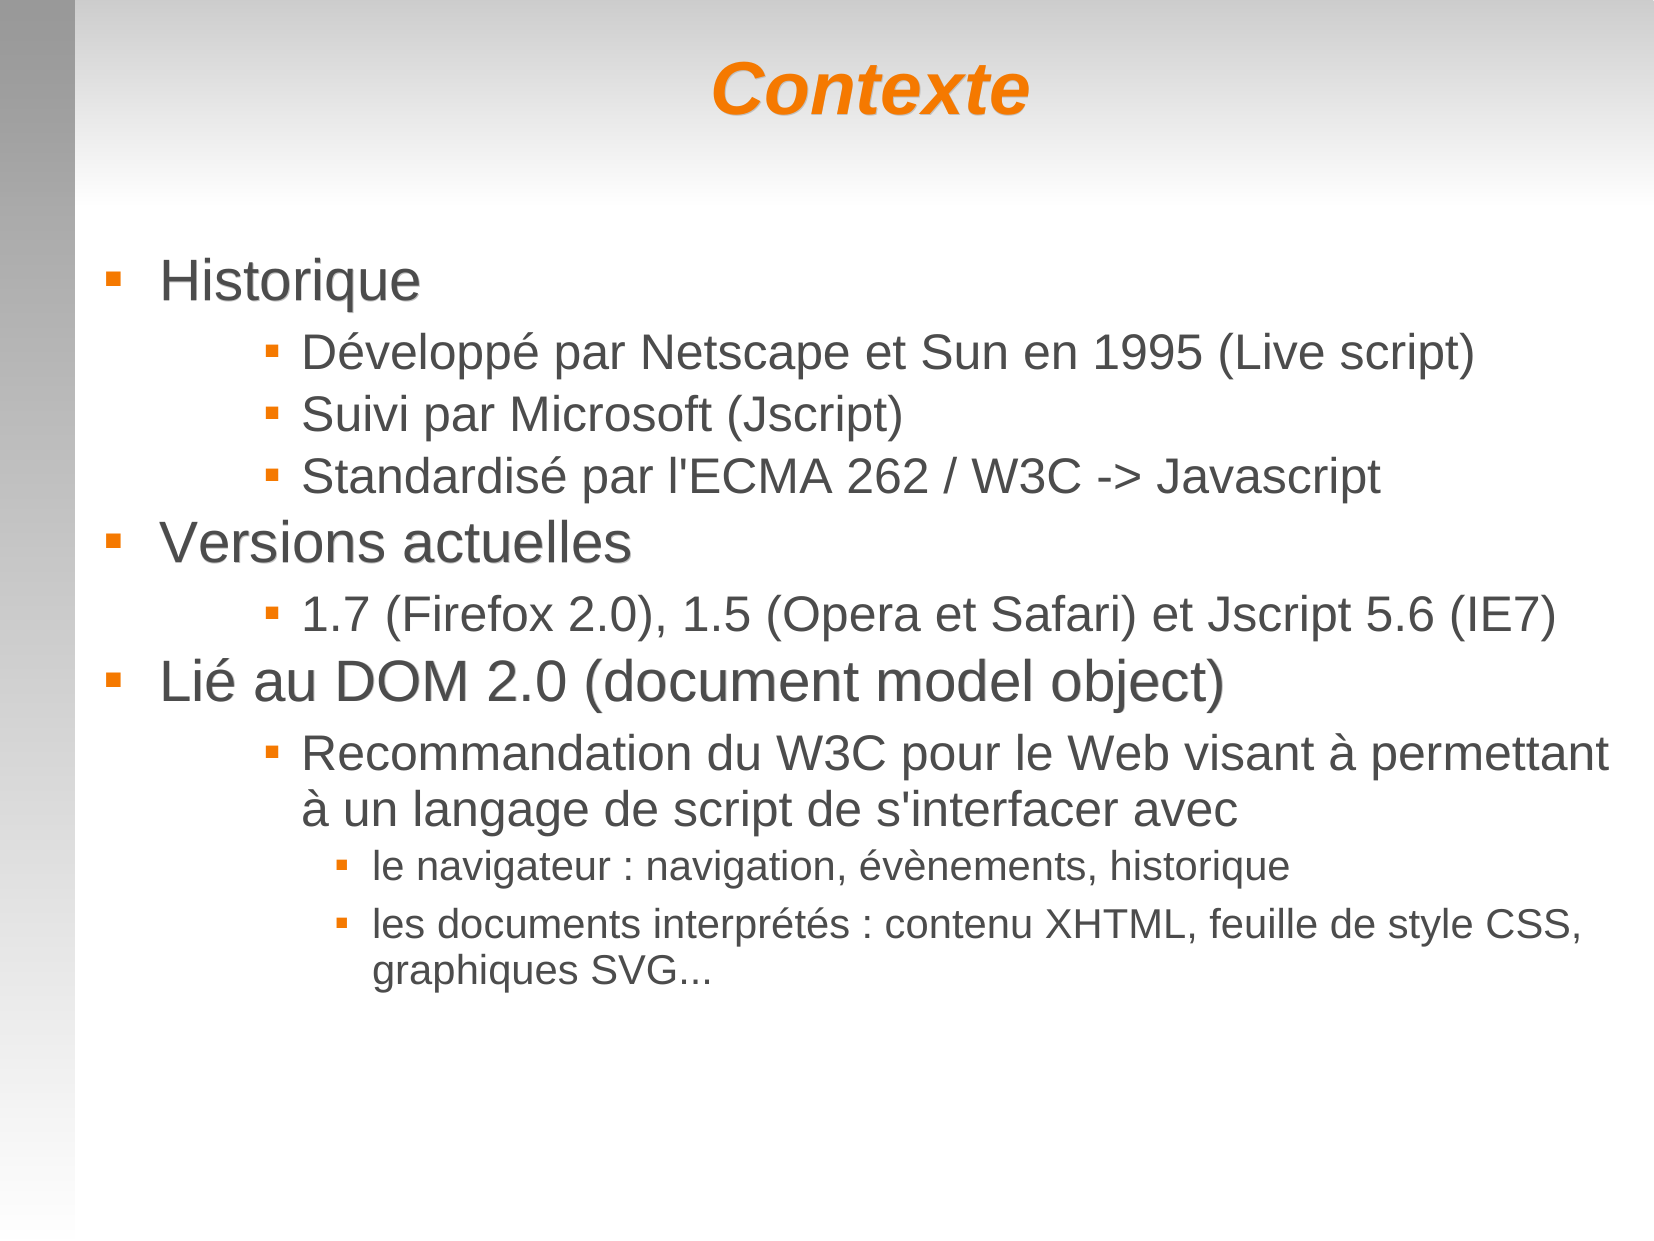

# Contexte
Historique
Développé par Netscape et Sun en 1995 (Live script)
Suivi par Microsoft (Jscript)
Standardisé par l'ECMA 262 / W3C -> Javascript
Versions actuelles
1.7 (Firefox 2.0), 1.5 (Opera et Safari) et Jscript 5.6 (IE7)
Lié au DOM 2.0 (document model object)
Recommandation du W3C pour le Web visant à permettant à un langage de script de s'interfacer avec
le navigateur : navigation, évènements, historique
les documents interprétés : contenu XHTML, feuille de style CSS, graphiques SVG...